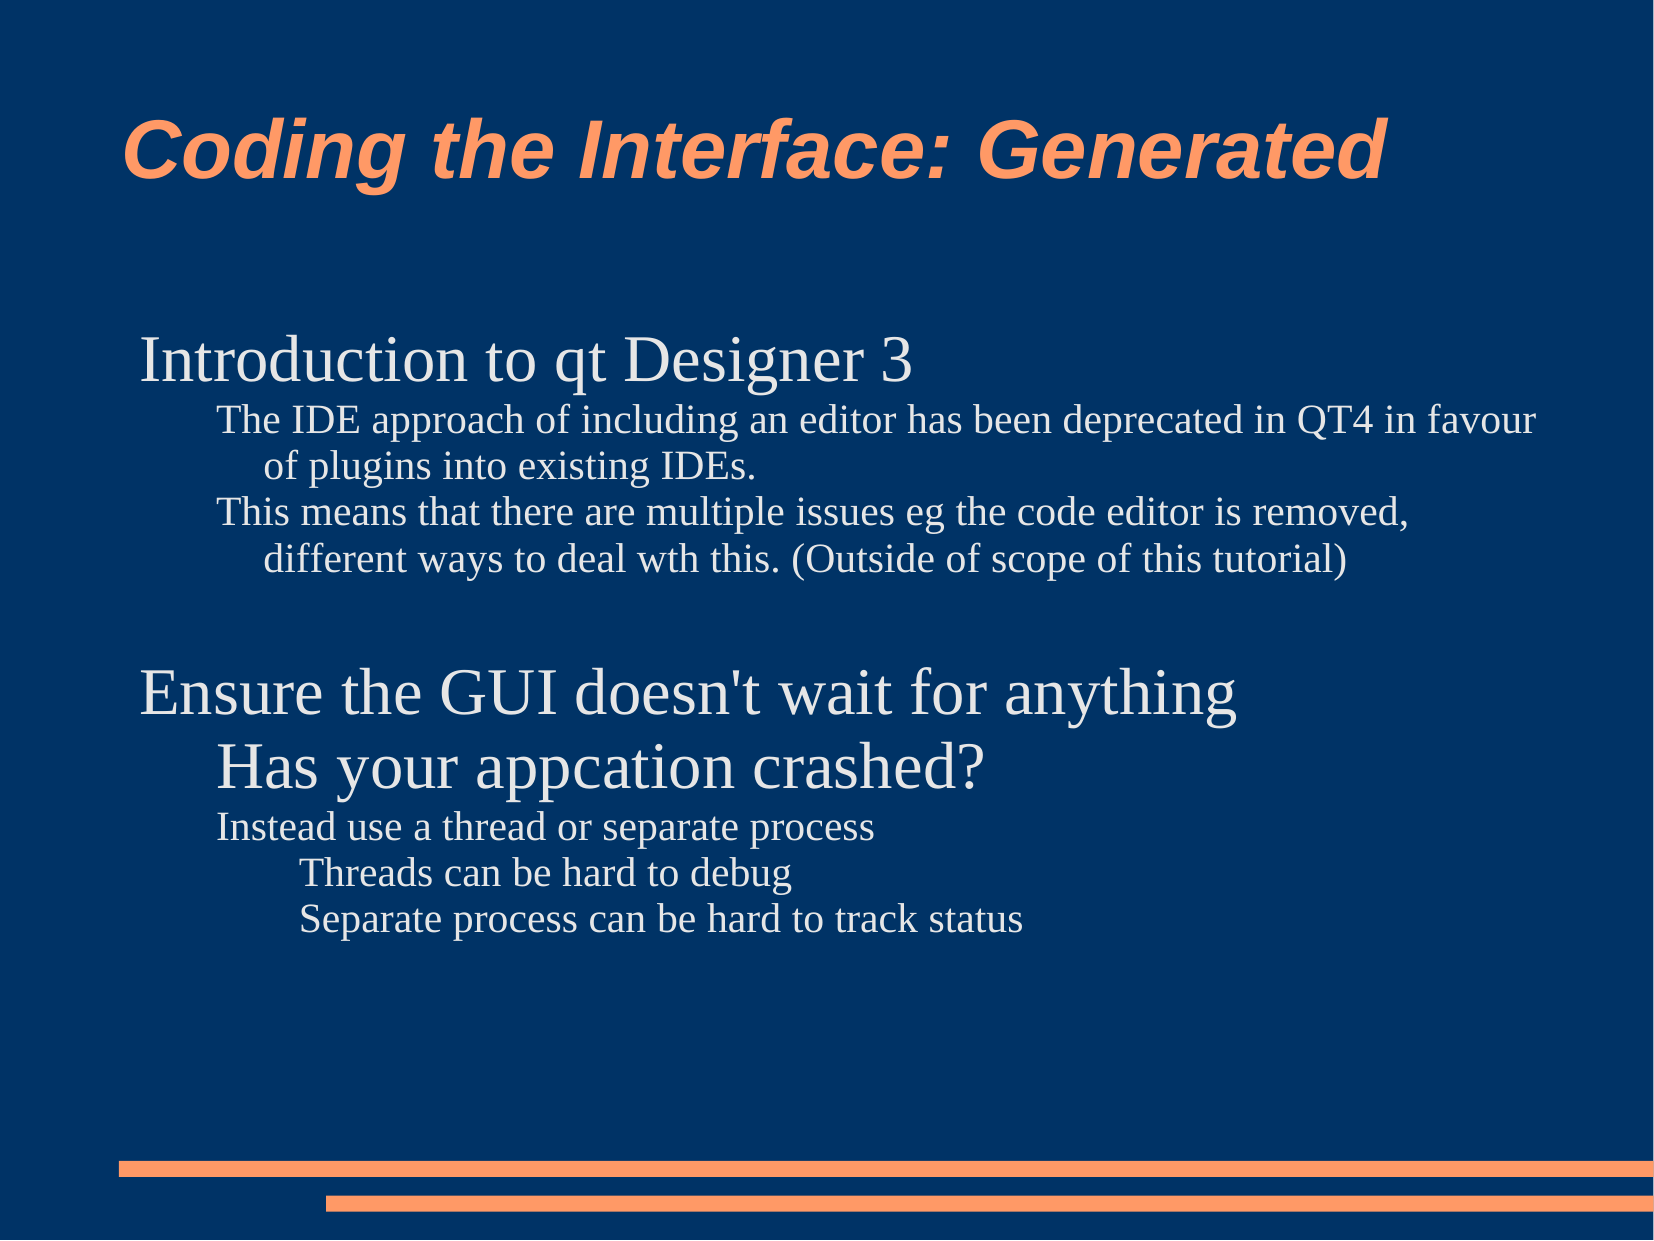

# Coding the Interface: Generated
Introduction to qt Designer 3
The IDE approach of including an editor has been deprecated in QT4 in favour of plugins into existing IDEs.
This means that there are multiple issues eg the code editor is removed, different ways to deal wth this. (Outside of scope of this tutorial)
Ensure the GUI doesn't wait for anything
Has your appcation crashed?
Instead use a thread or separate process
Threads can be hard to debug
Separate process can be hard to track status